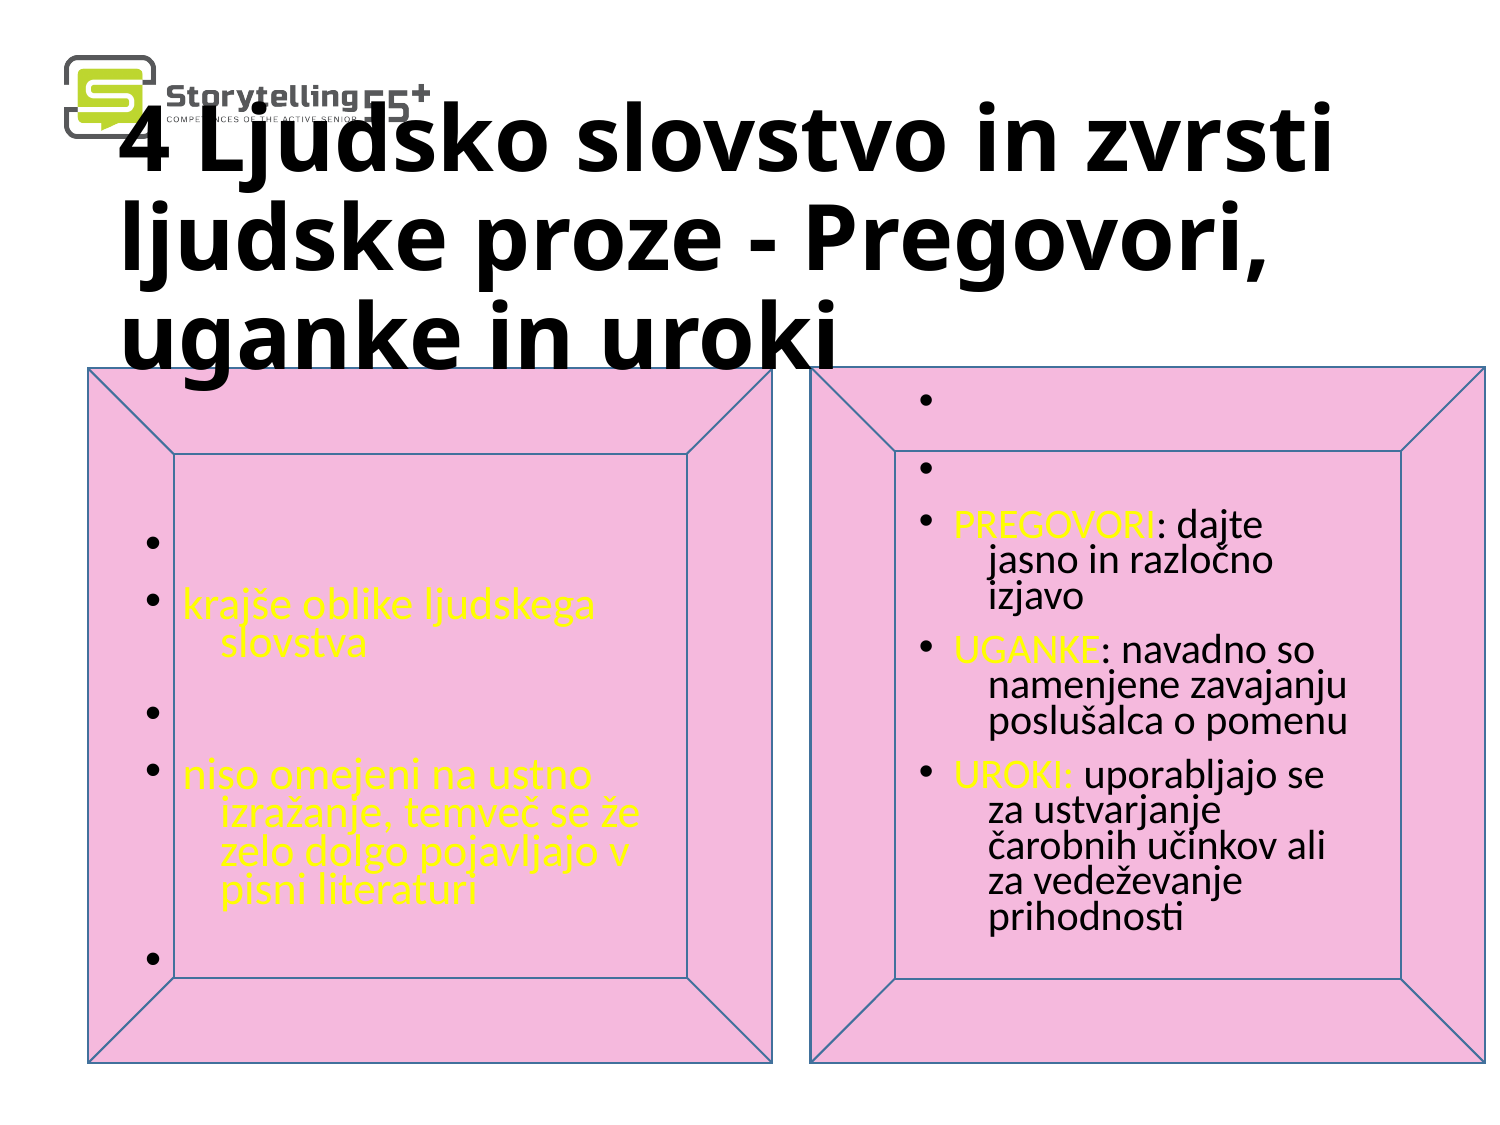

# 4 Ljudsko slovstvo in zvrsti ljudske proze - Pregovori, uganke in uroki
PREGOVORI: dajte jasno in razločno izjavo
UGANKE: navadno so namenjene zavajanju poslušalca o pomenu
UROKI: uporabljajo se za ustvarjanje čarobnih učinkov ali za vedeževanje prihodnosti
krajše oblike ljudskega slovstva
niso omejeni na ustno izražanje, temveč se že zelo dolgo pojavljajo v pisni literaturi